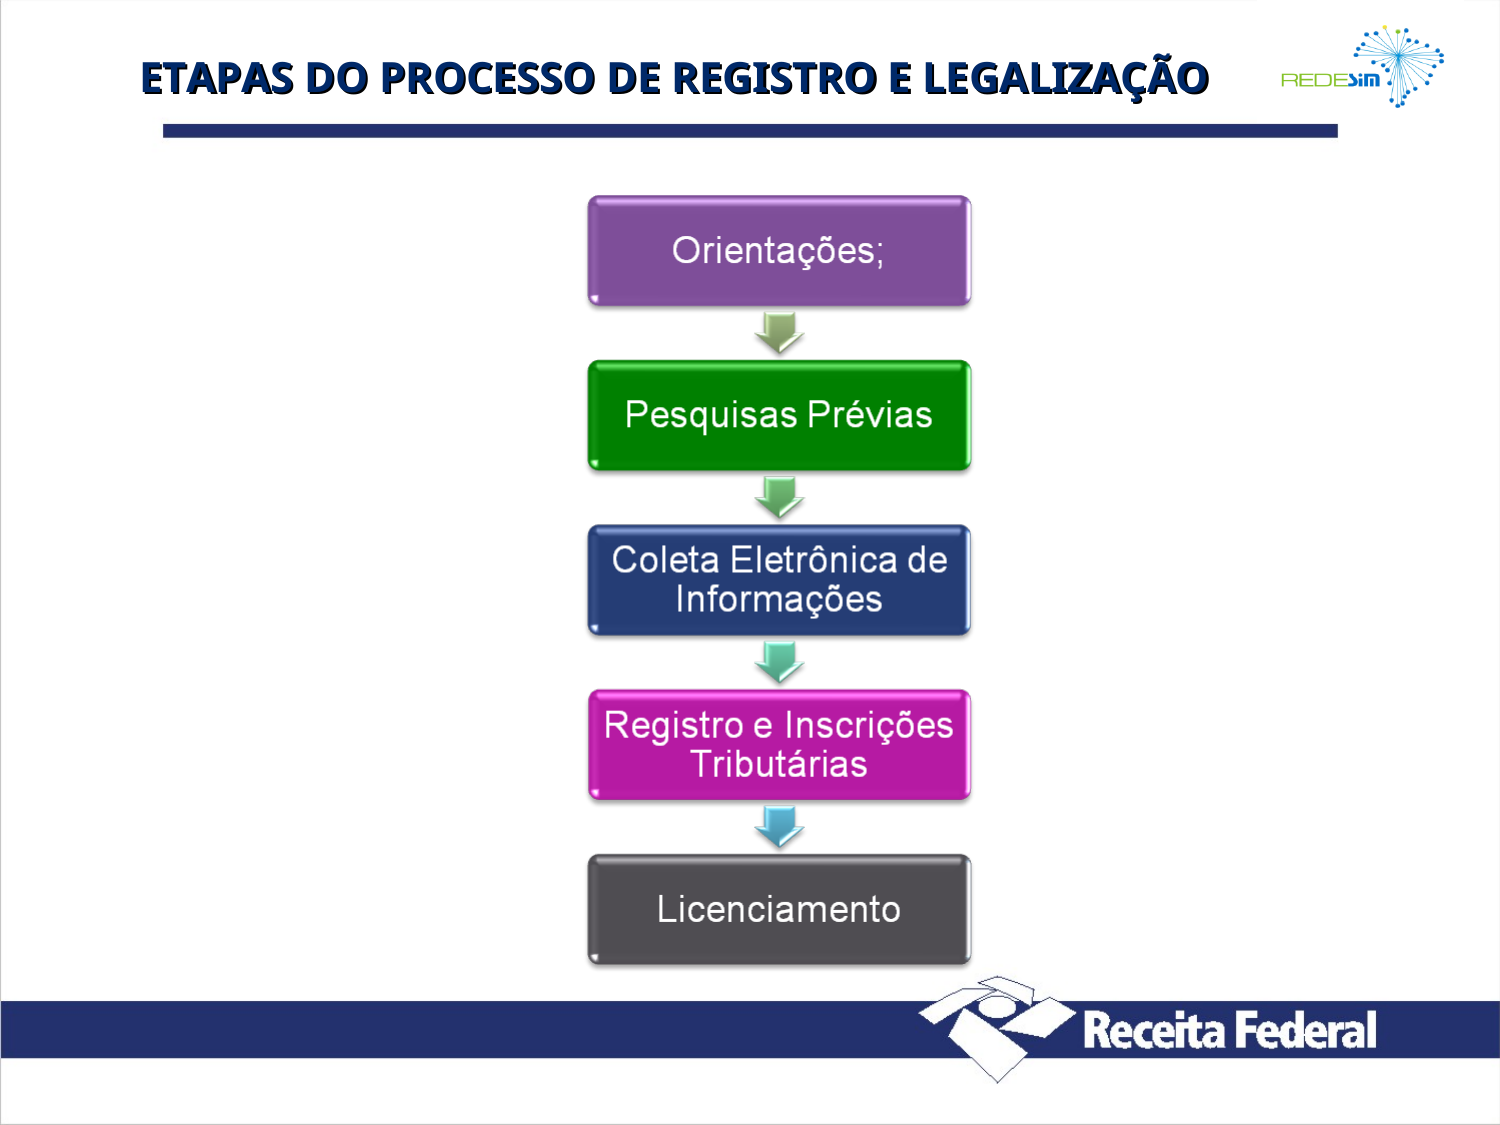

ETAPAS DO PROCESSO DE REGISTRO E LEGALIZAÇÃO